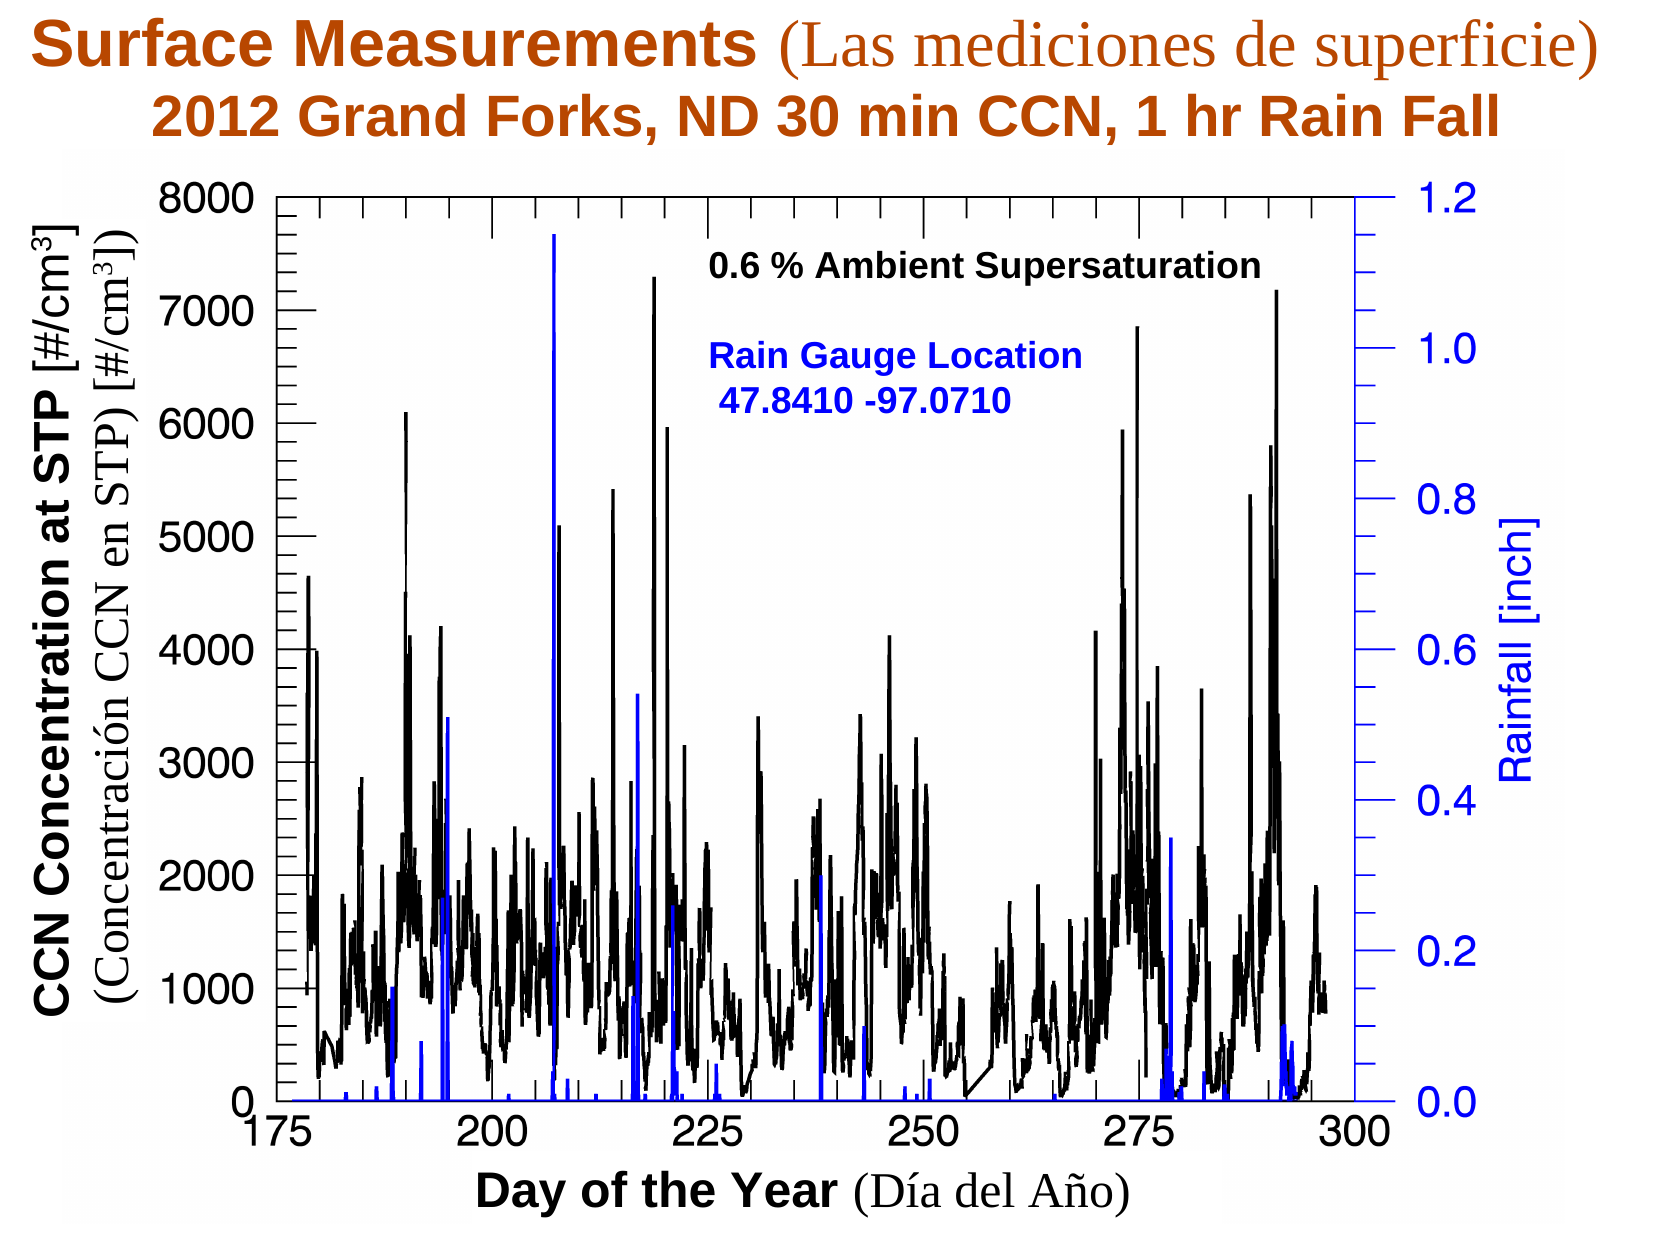

# Surface Measurements (Las mediciones de superficie) 2012 Grand Forks, ND 30 min CCN, 1 hr Rain Fall
0.6 % Ambient Supersaturation
Rain Gauge Location
 47.8410 -97.0710
CCN Concentration at STP [#/cm3]
 (Concentración CCN en STP) [#/cm3])
Day of the Year (Día del Año)